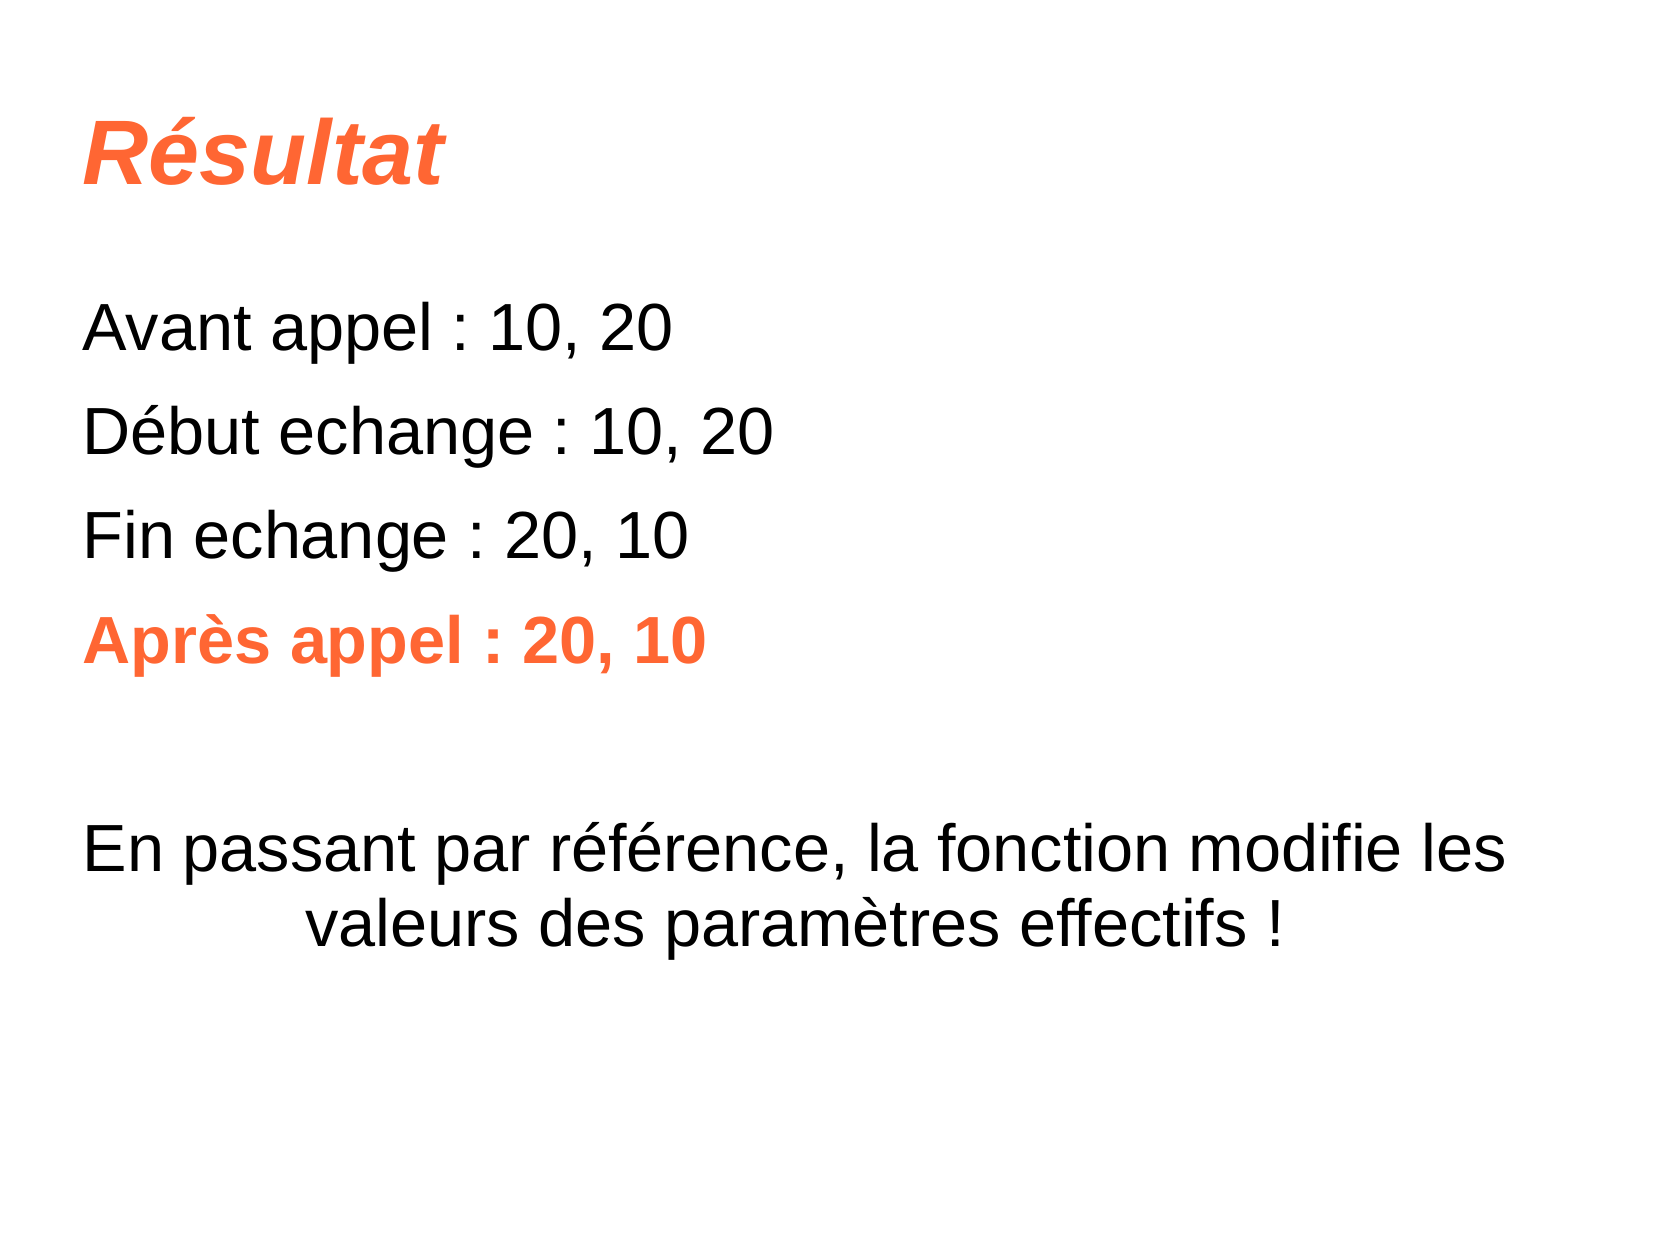

# Résultat
Avant appel : 10, 20
Début echange : 10, 20
Fin echange : 20, 10
Après appel : 20, 10
En passant par référence, la fonction modifie les valeurs des paramètres effectifs !